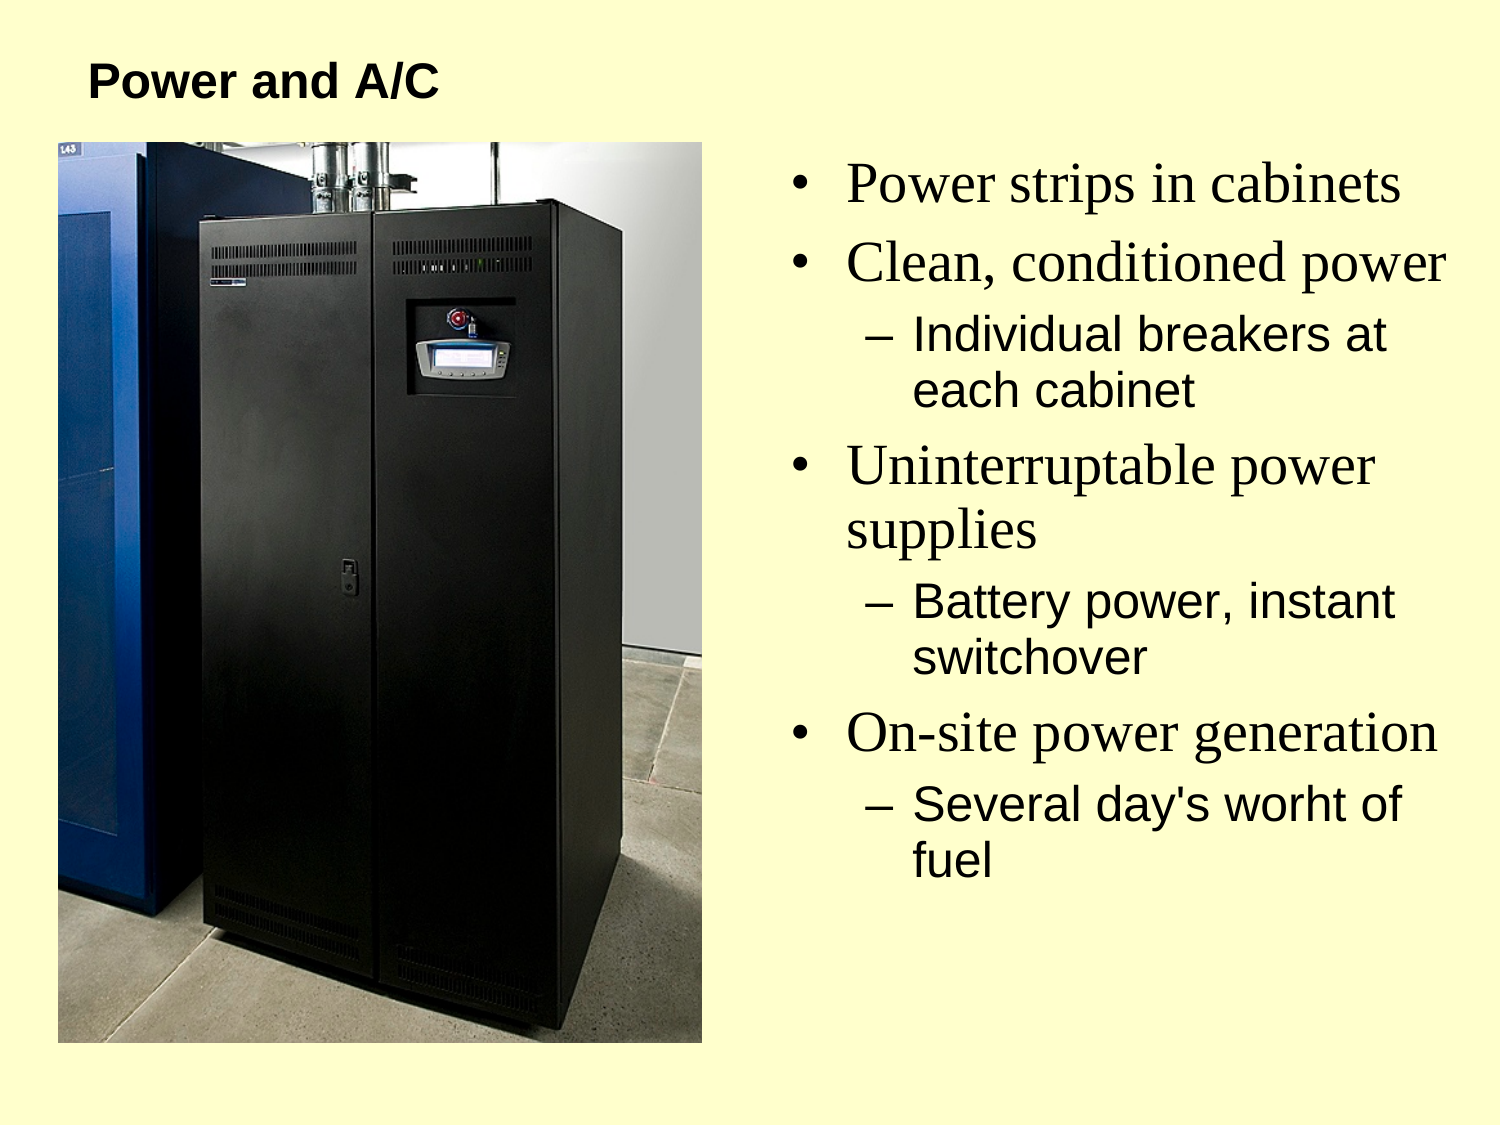

# Power and A/C
Power strips in cabinets
Clean, conditioned power
Individual breakers at each cabinet
Uninterruptable power supplies
Battery power, instant switchover
On-site power generation
Several day's worht of fuel